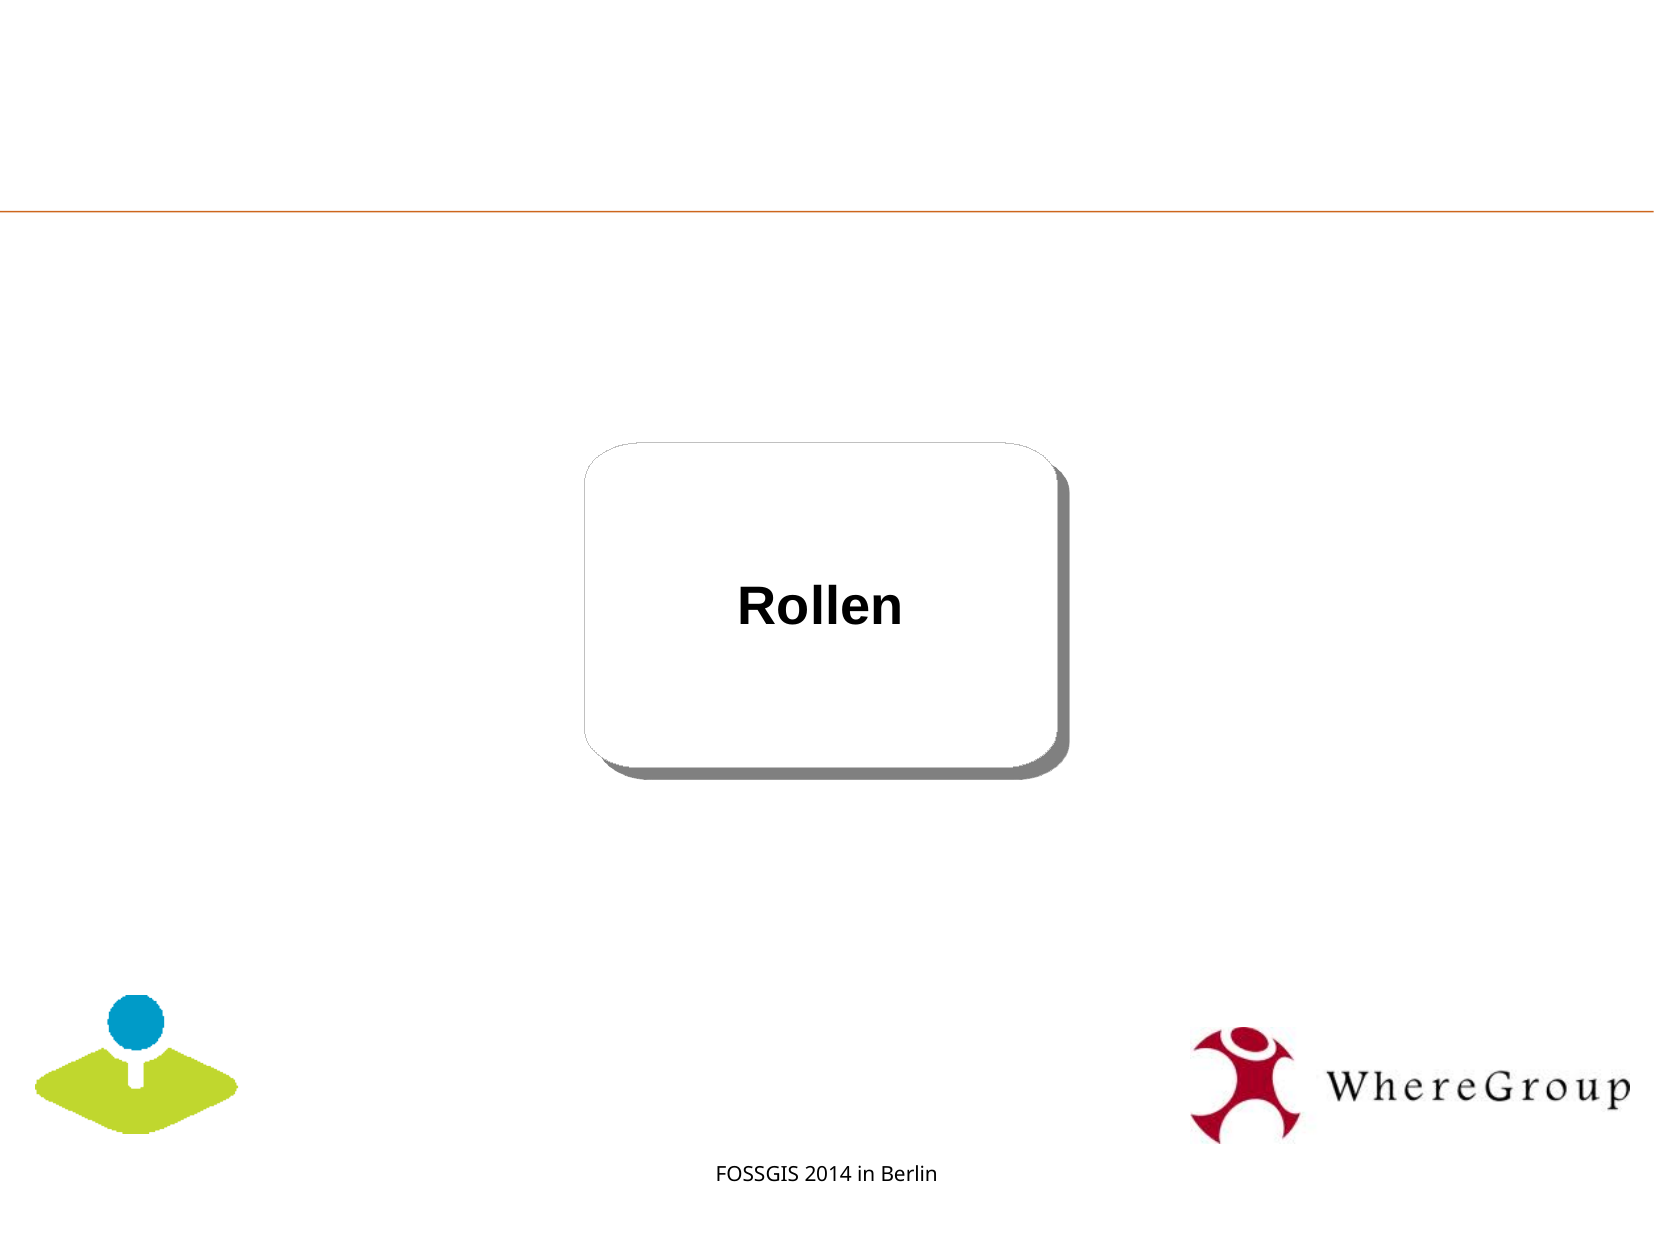

#
Rollen
Mapbender - Einführung zum Mapbender Projekt (Astrid Ede)